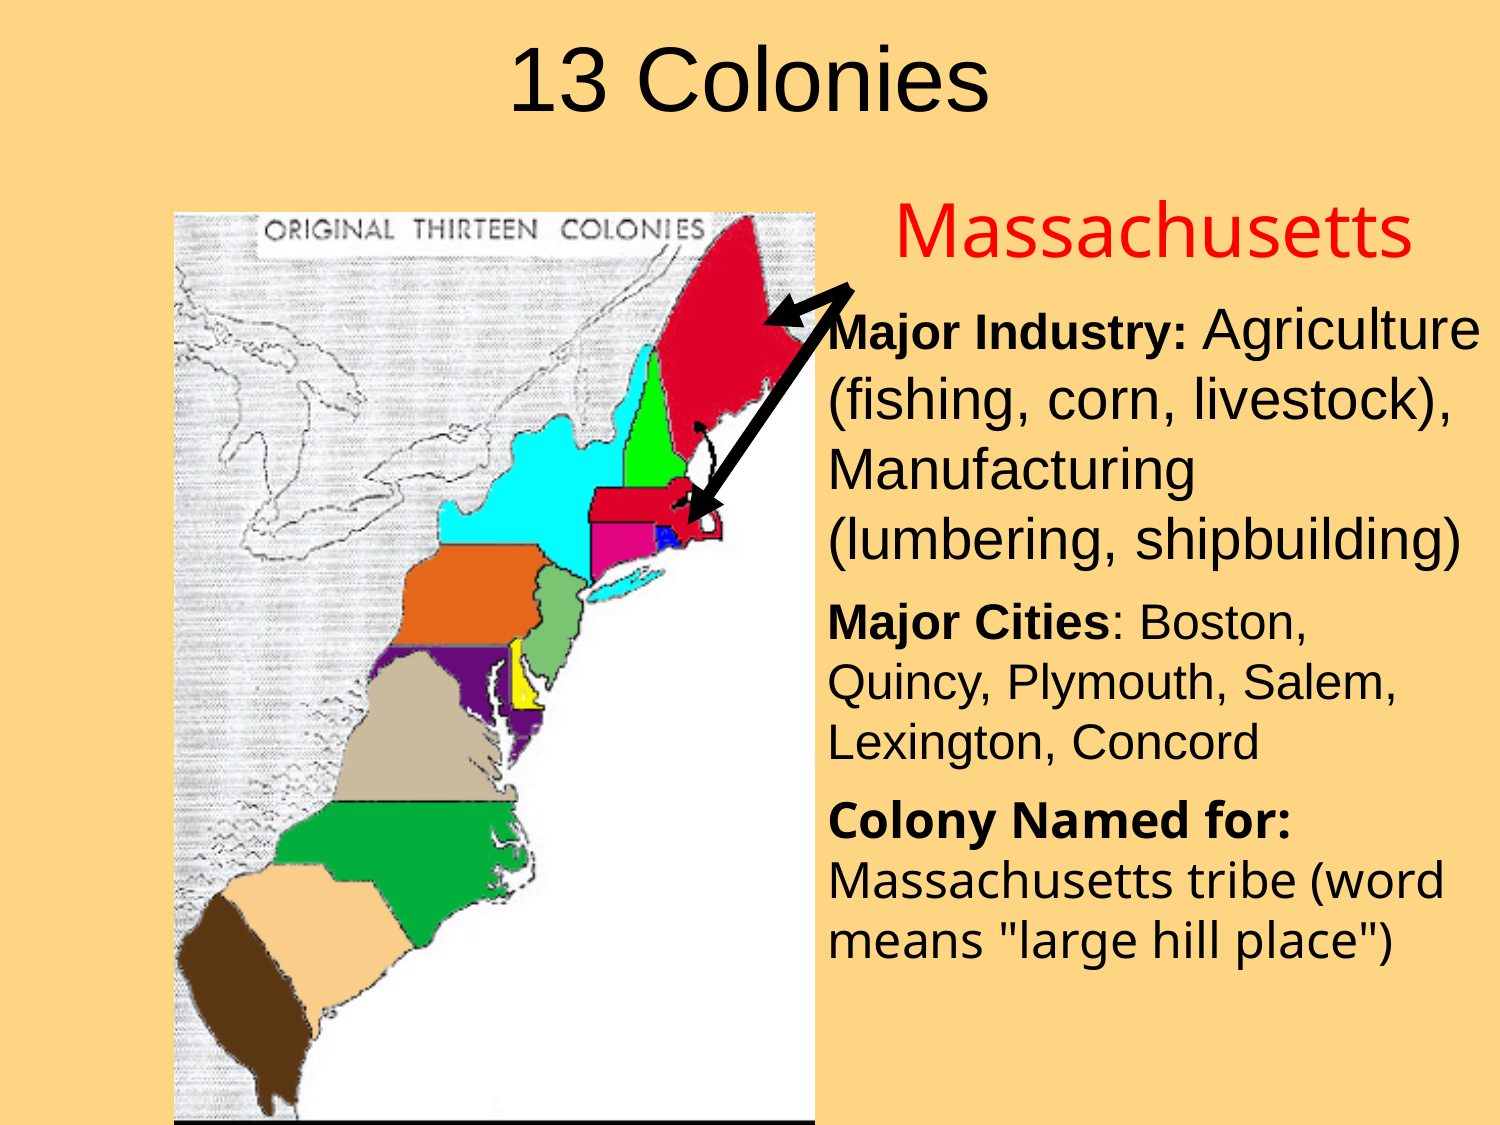

# 13 Colonies
Major Industry: Agriculture (fishing, corn, livestock), Manufacturing (lumbering, shipbuilding)
Major Cities: Boston, Quincy, Plymouth, Salem, Lexington, Concord
Colony Named for: Massachusetts tribe (word means "large hill place")
Massachusetts